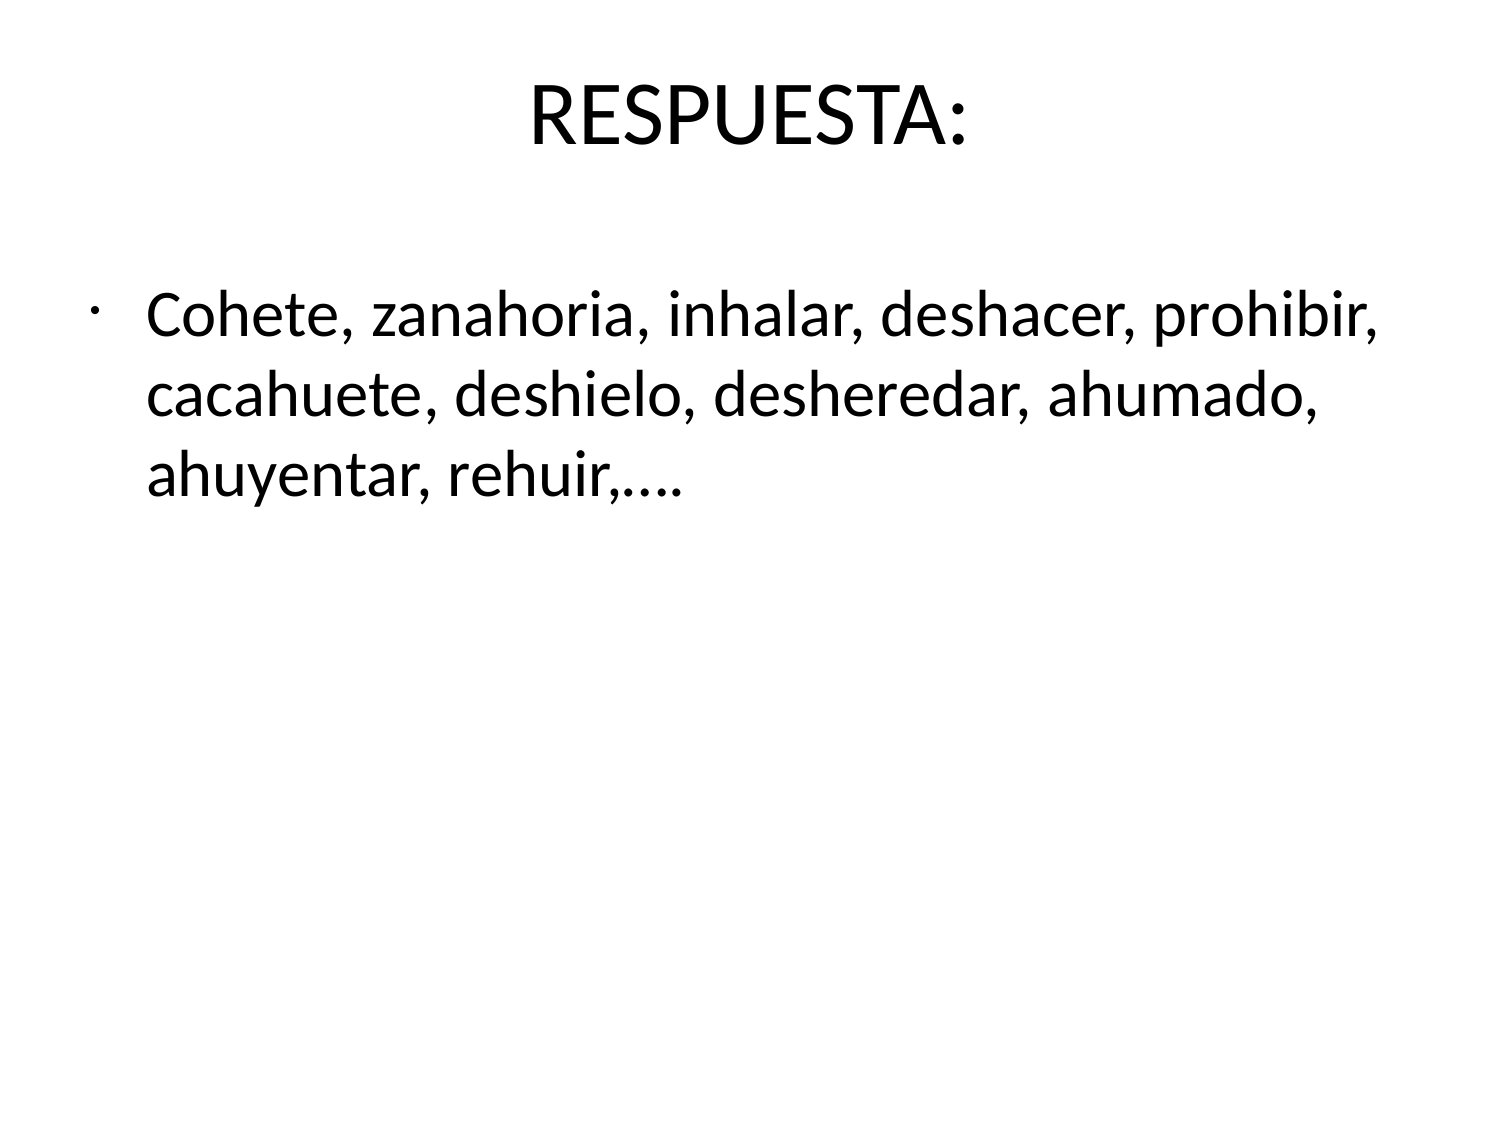

# RESPUESTA:
Cohete, zanahoria, inhalar, deshacer, prohibir, cacahuete, deshielo, desheredar, ahumado, ahuyentar, rehuir,….